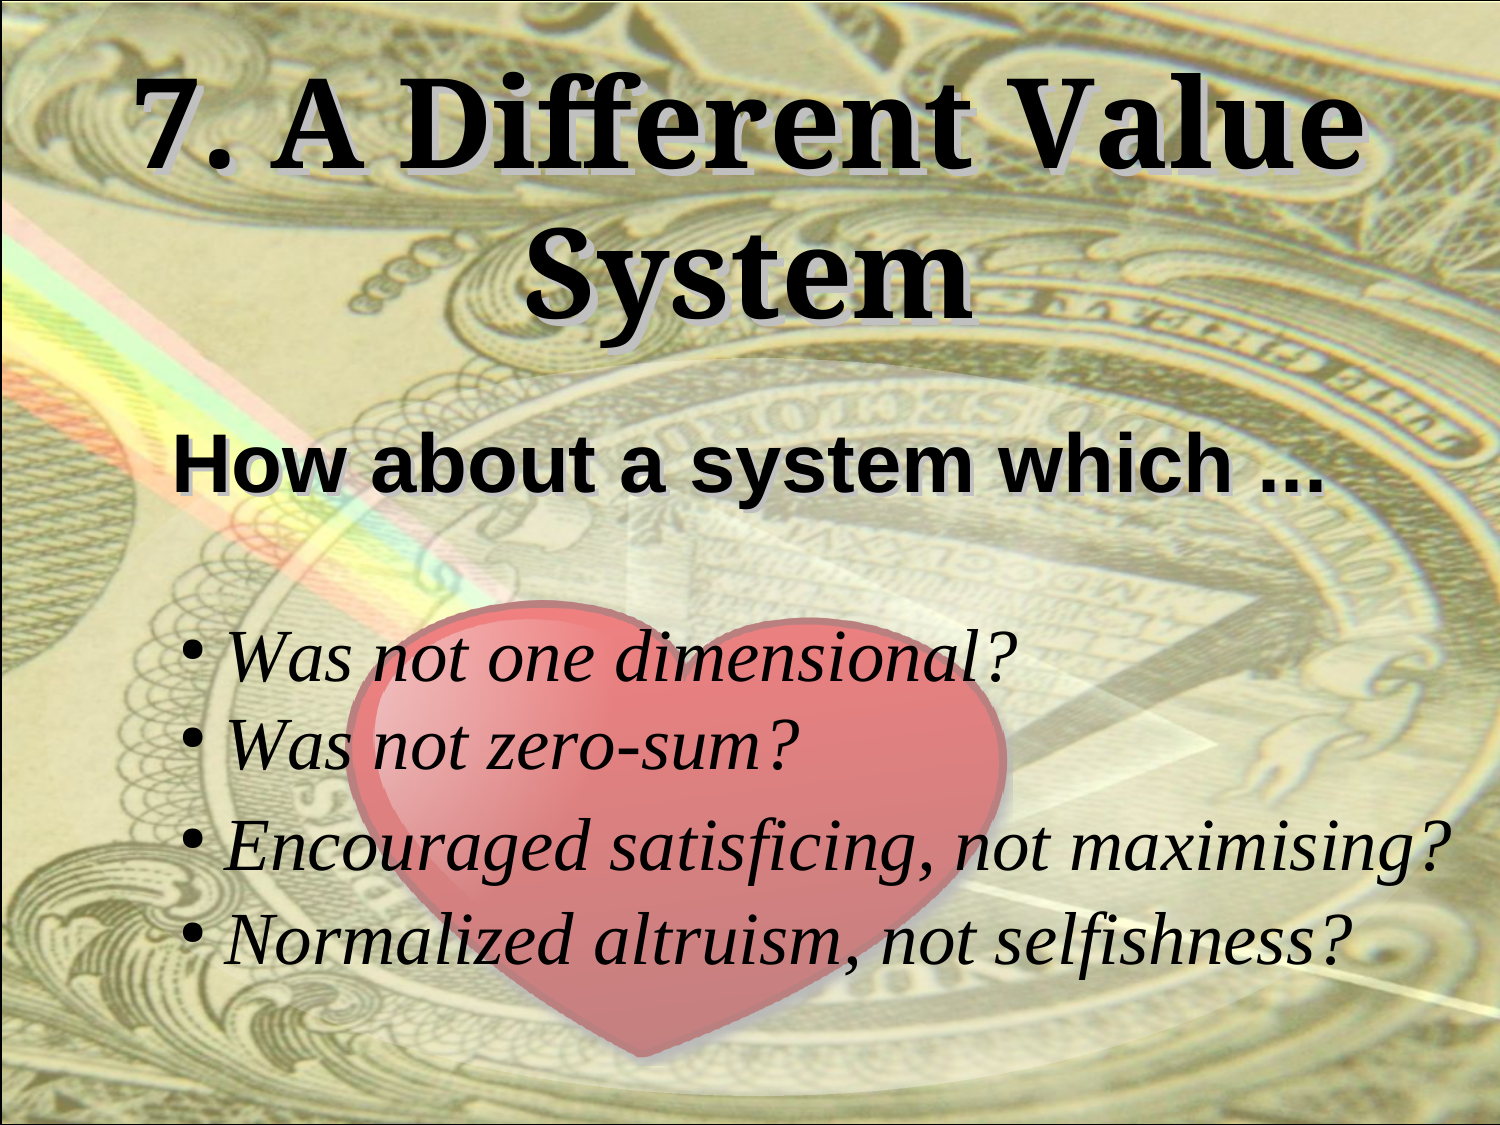

7. A Different Value System
How about a system which ...
 Was not one dimensional?
 Was not zero-sum?
 Encouraged satisficing, not maximising?
 Normalized altruism, not selfishness?